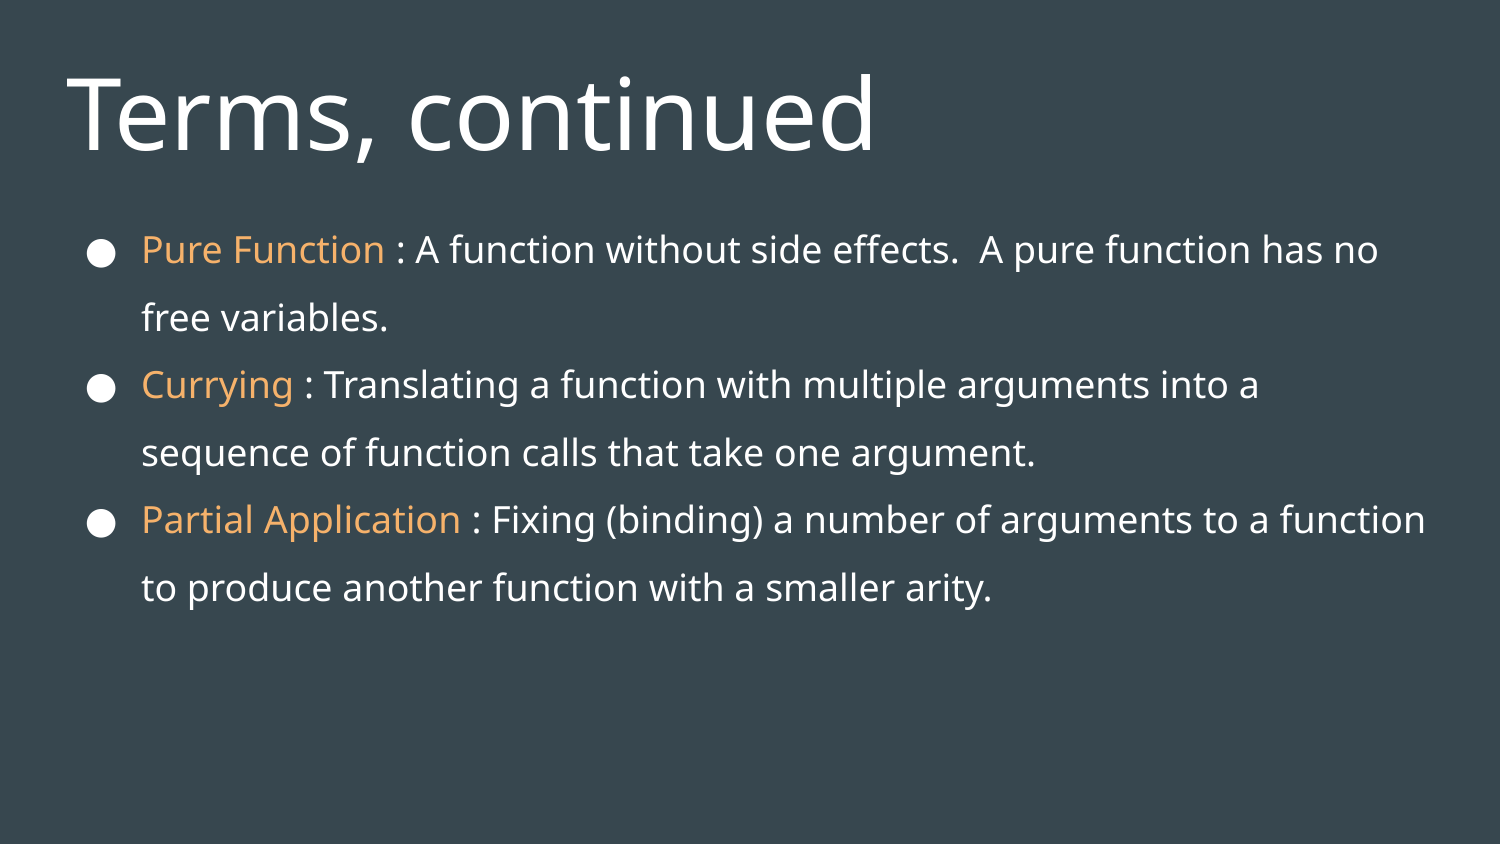

# Terms, continued
Pure Function : A function without side effects. A pure function has no free variables.
Currying : Translating a function with multiple arguments into a sequence of function calls that take one argument.
Partial Application : Fixing (binding) a number of arguments to a function to produce another function with a smaller arity.